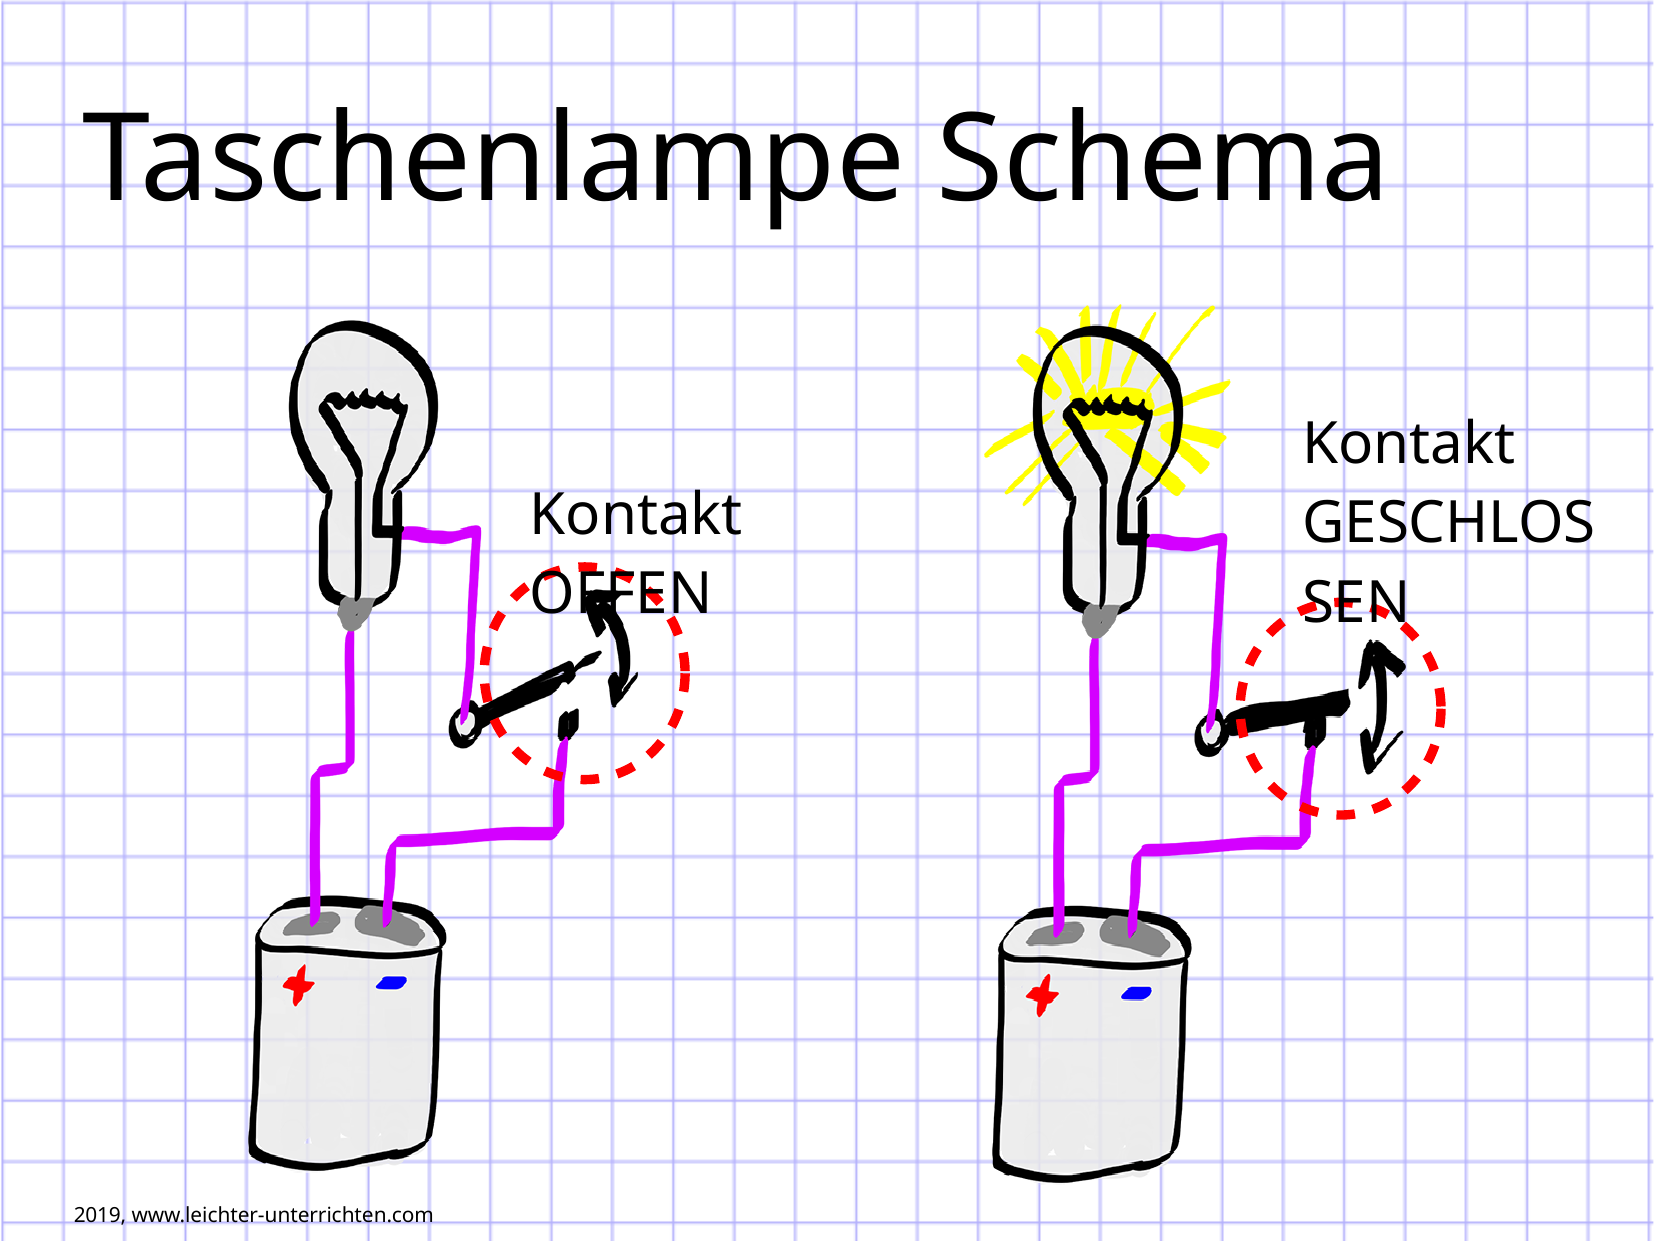

# Taschenlampe Schema
Kontakt
GESCHLOSSEN
Kontakt OFFEN